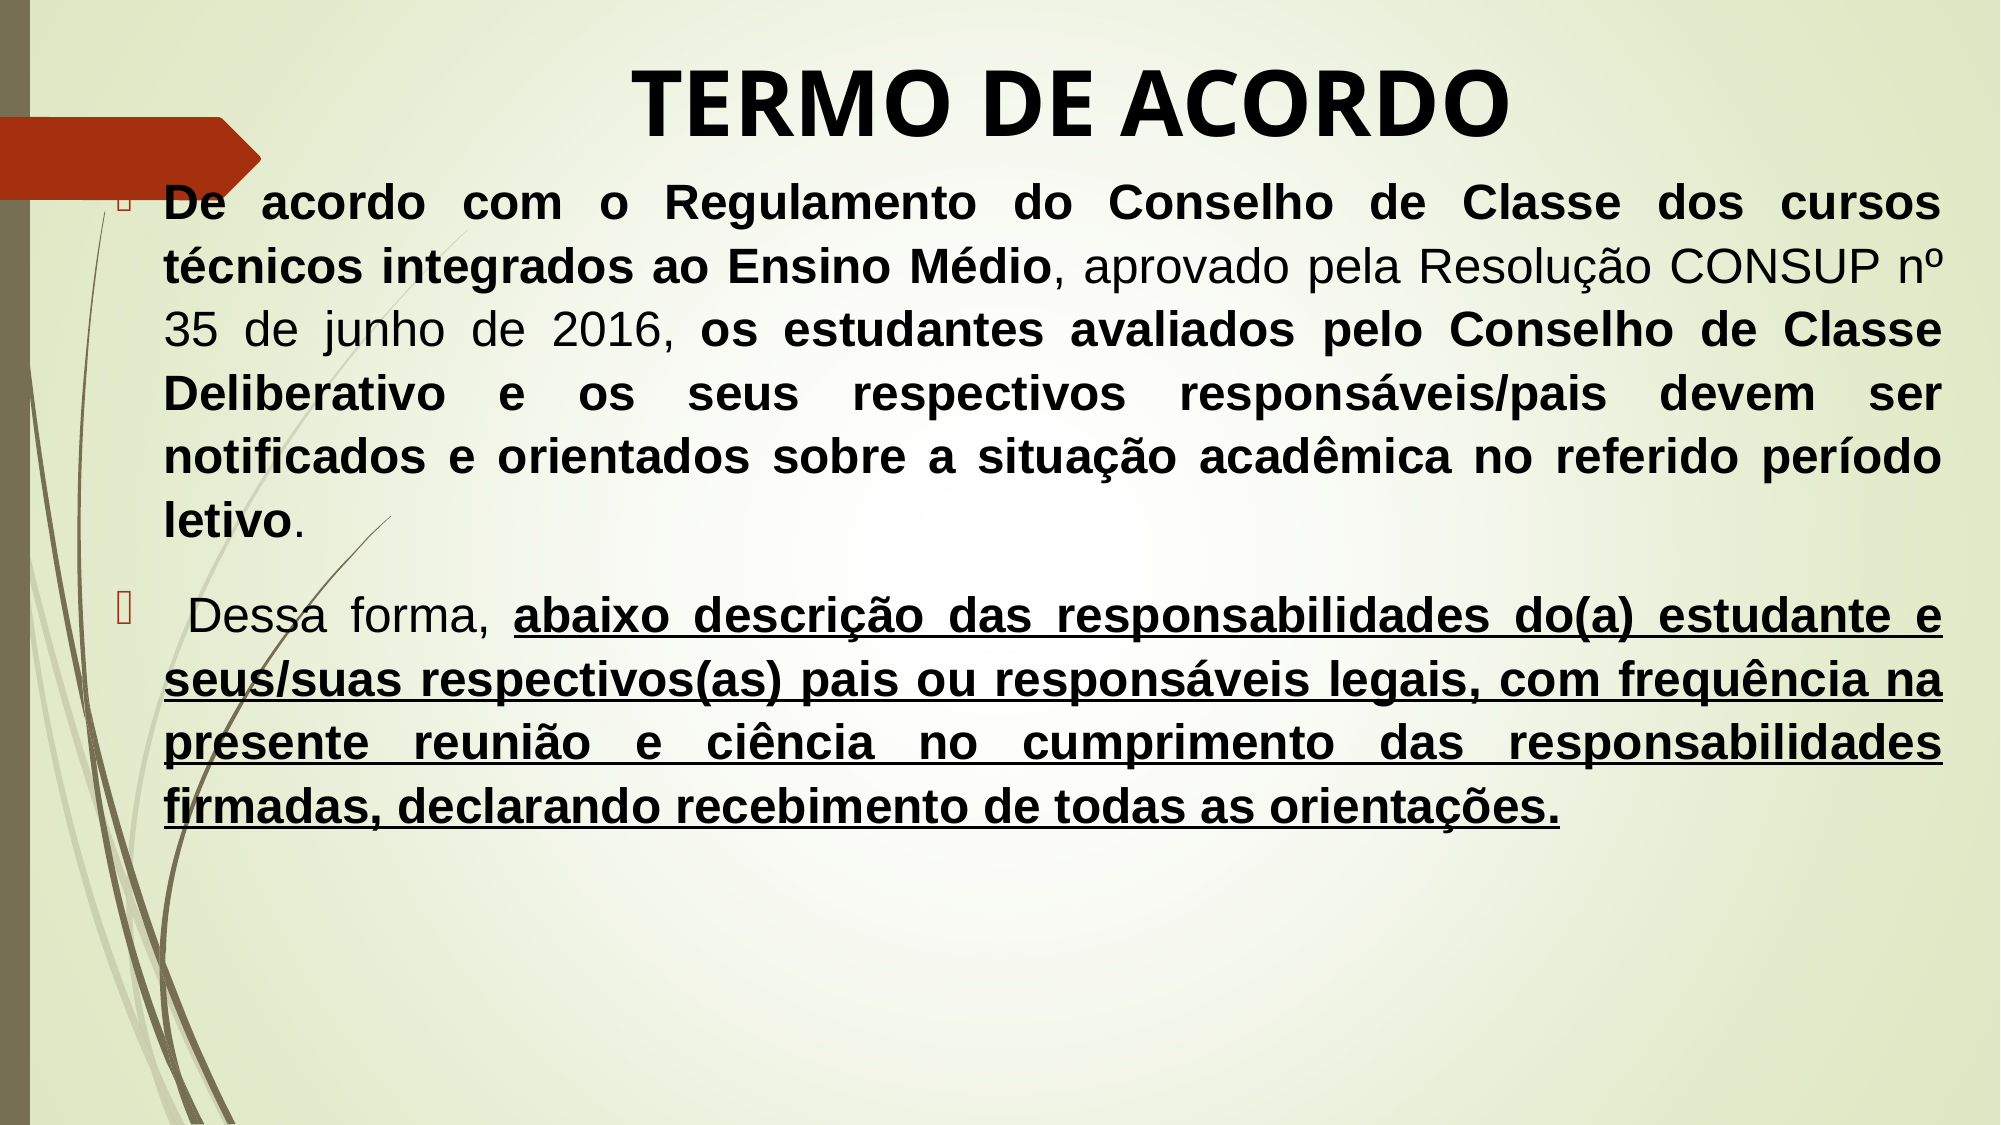

# TERMO DE ACORDO
De acordo com o Regulamento do Conselho de Classe dos cursos técnicos integrados ao Ensino Médio, aprovado pela Resolução CONSUP nº 35 de junho de 2016, os estudantes avaliados pelo Conselho de Classe Deliberativo e os seus respectivos responsáveis/pais devem ser notificados e orientados sobre a situação acadêmica no referido período letivo.
 Dessa forma, abaixo descrição das responsabilidades do(a) estudante e seus/suas respectivos(as) pais ou responsáveis legais, com frequência na presente reunião e ciência no cumprimento das responsabilidades firmadas, declarando recebimento de todas as orientações.